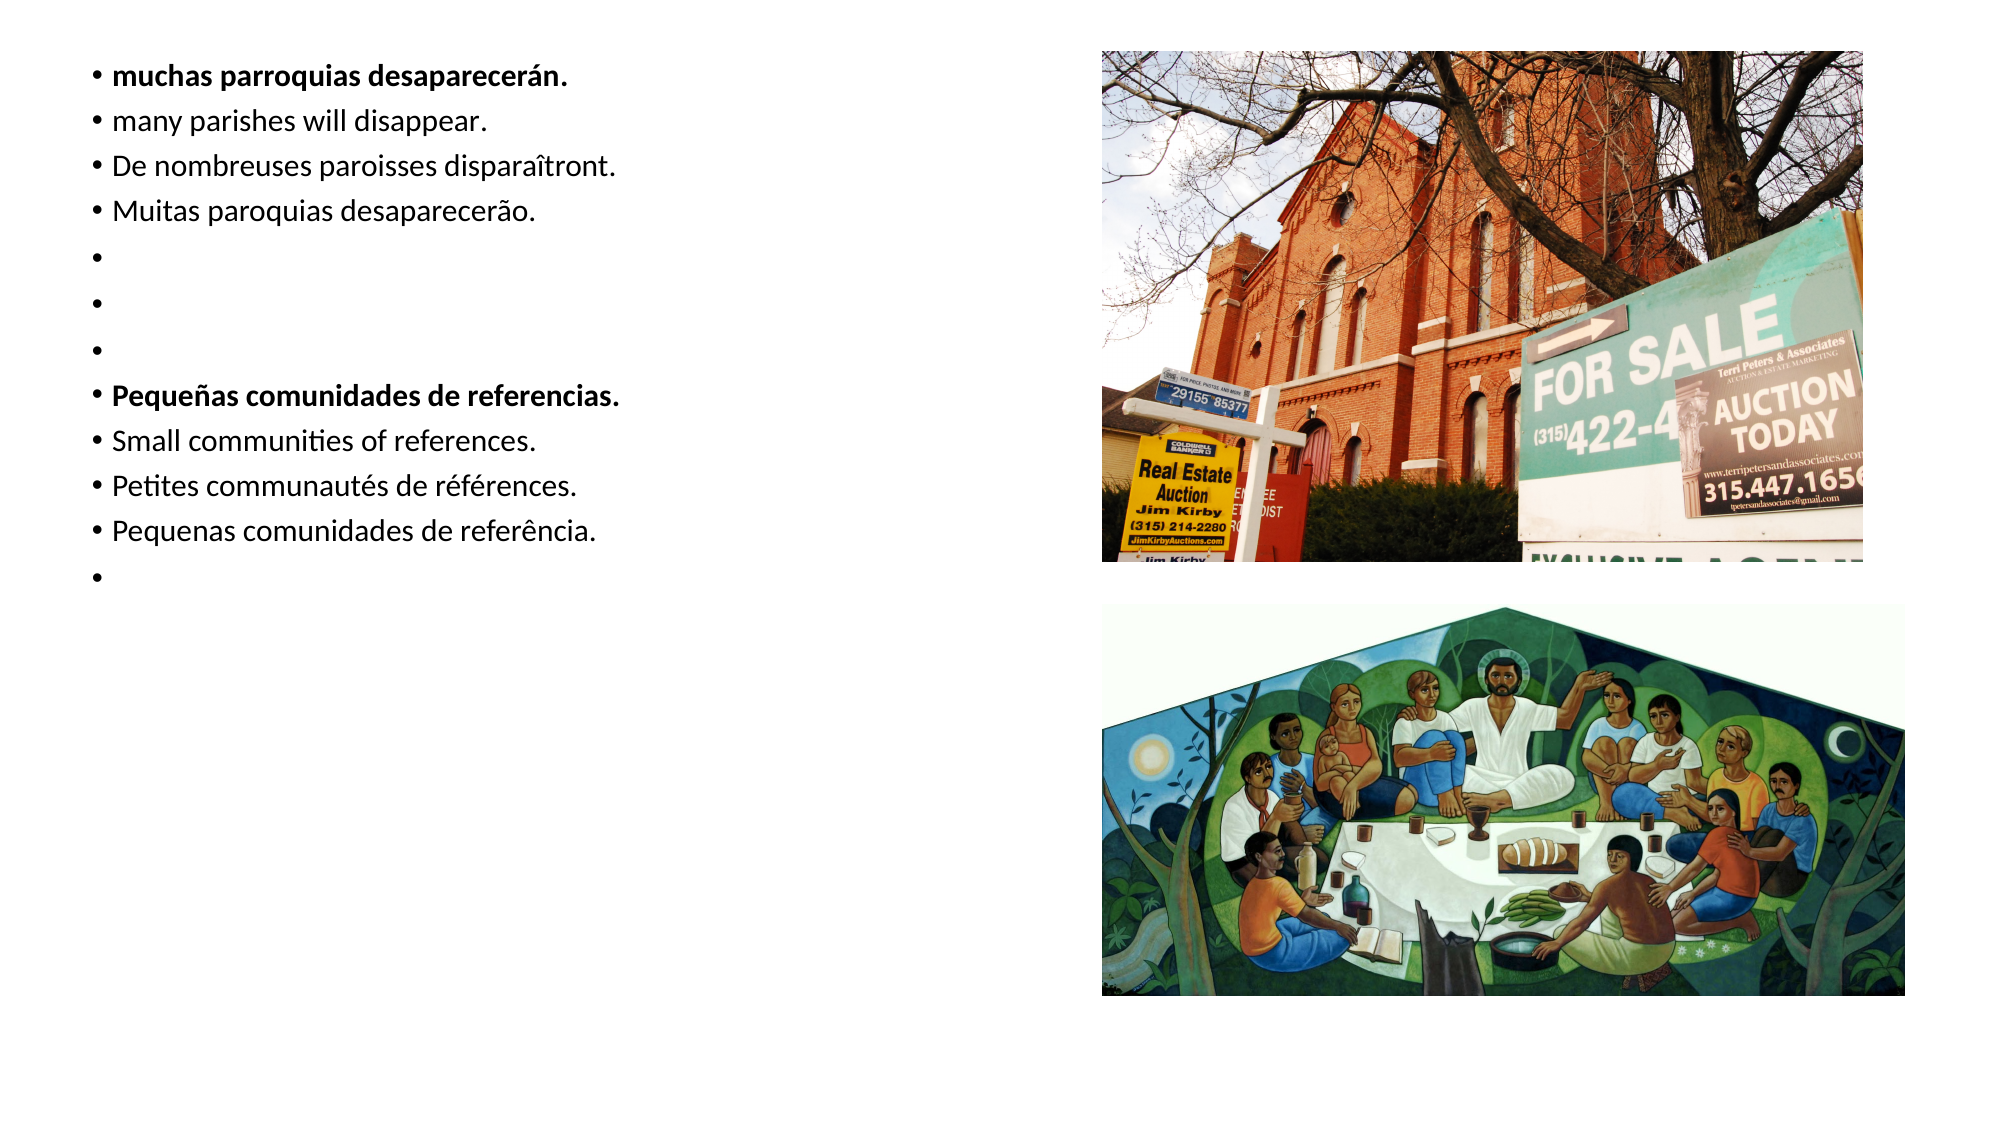

# muchas parroquias desaparecerán.
many parishes will disappear.
De nombreuses paroisses disparaîtront.
Muitas paroquias desaparecerão.
Pequeñas comunidades de referencias.
Small communities of references.
Petites communautés de références.
Pequenas comunidades de referência.